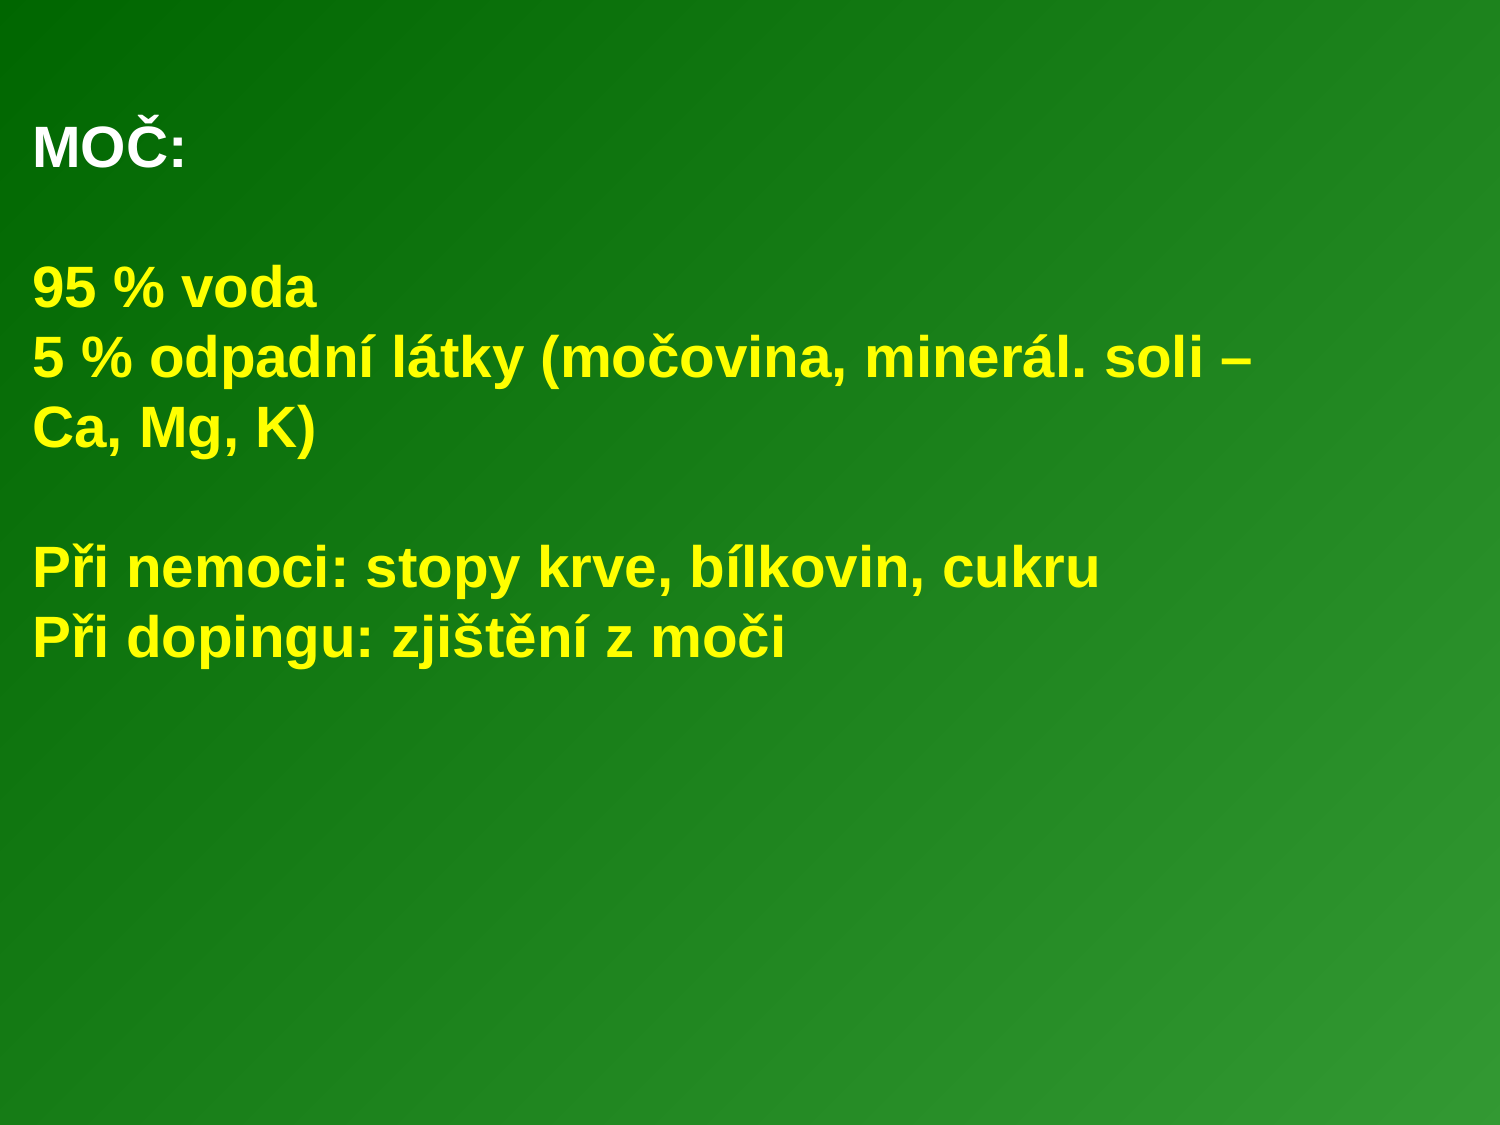

MOČ:
95 % voda
5 % odpadní látky (močovina, minerál. soli –
Ca, Mg, K)
Při nemoci: stopy krve, bílkovin, cukru
Při dopingu: zjištění z moči